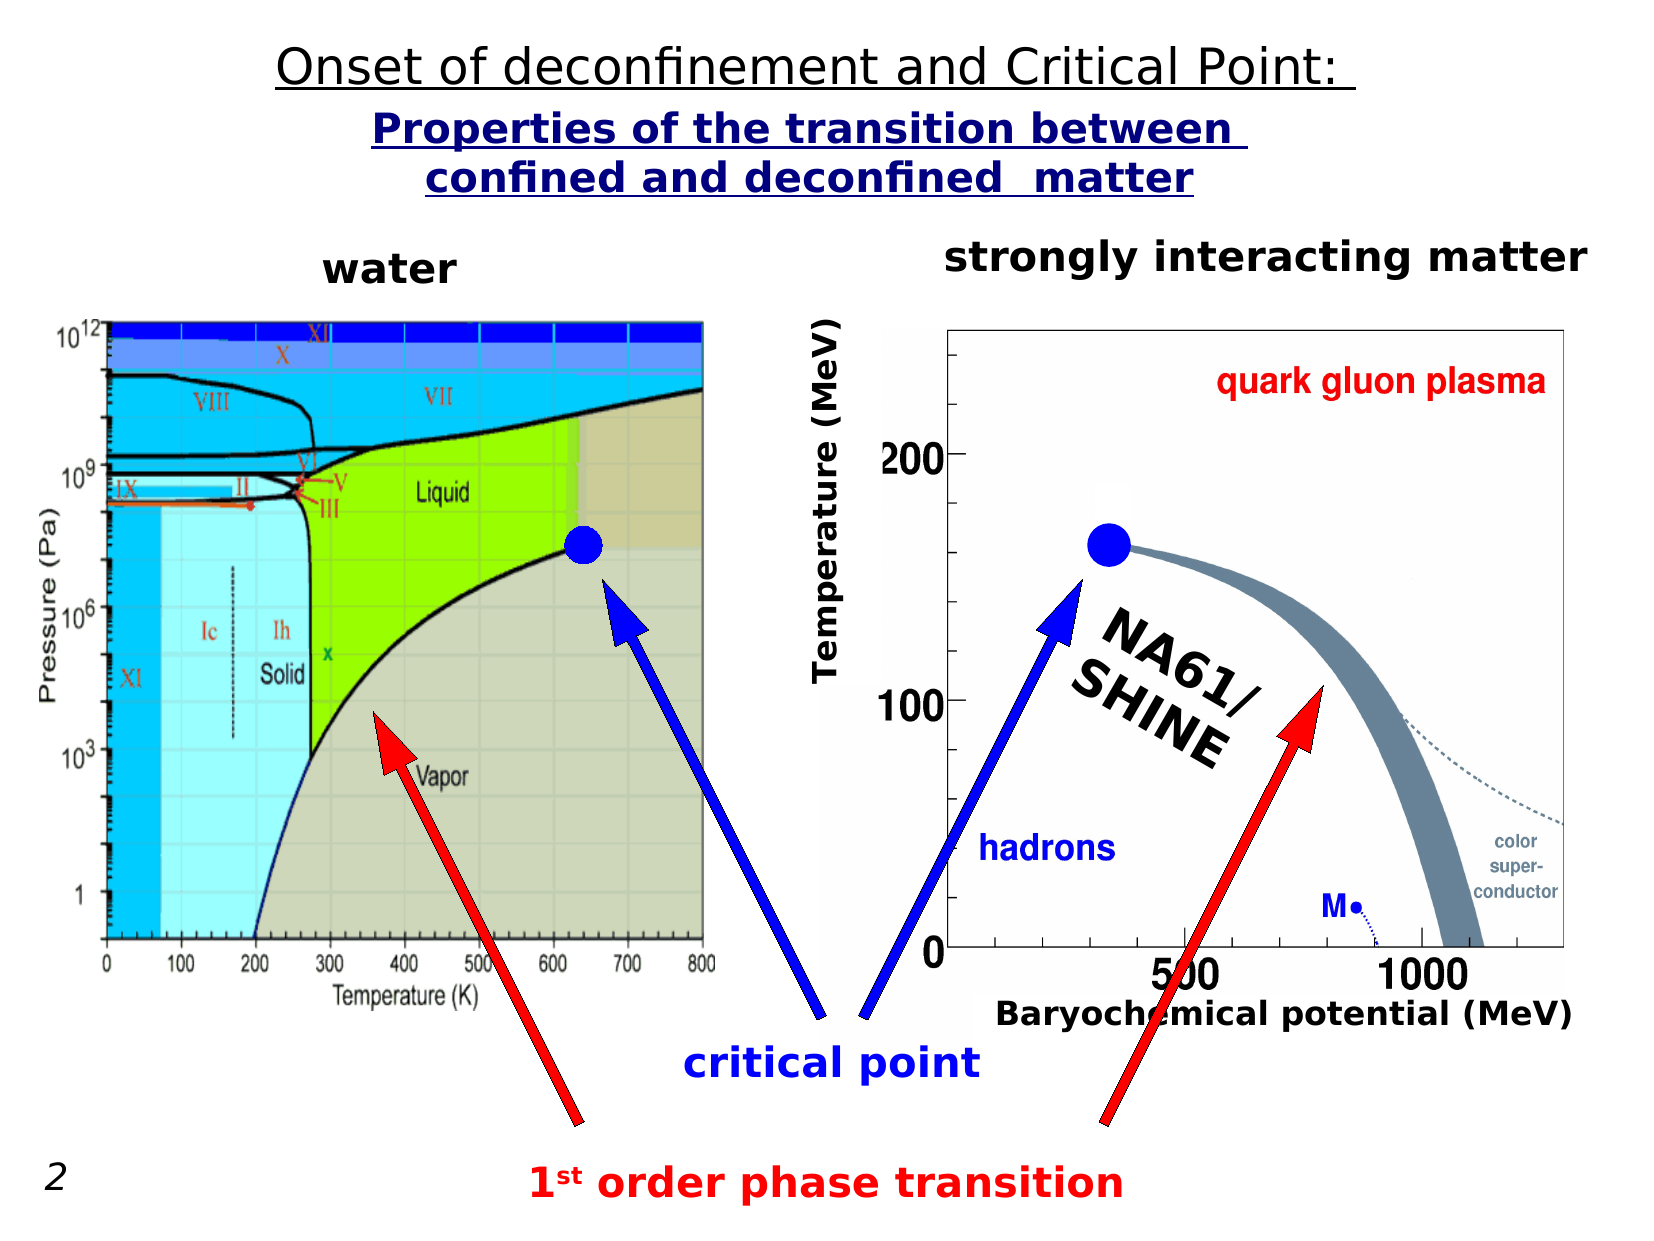

Onset of deconfinement and Critical Point:
Properties of the transition between
confined and deconfined matter
strongly interacting matter
water
Temperature (MeV)
NA61/
SHINE
 Baryochemical potential (MeV)
critical point
1st order phase transition